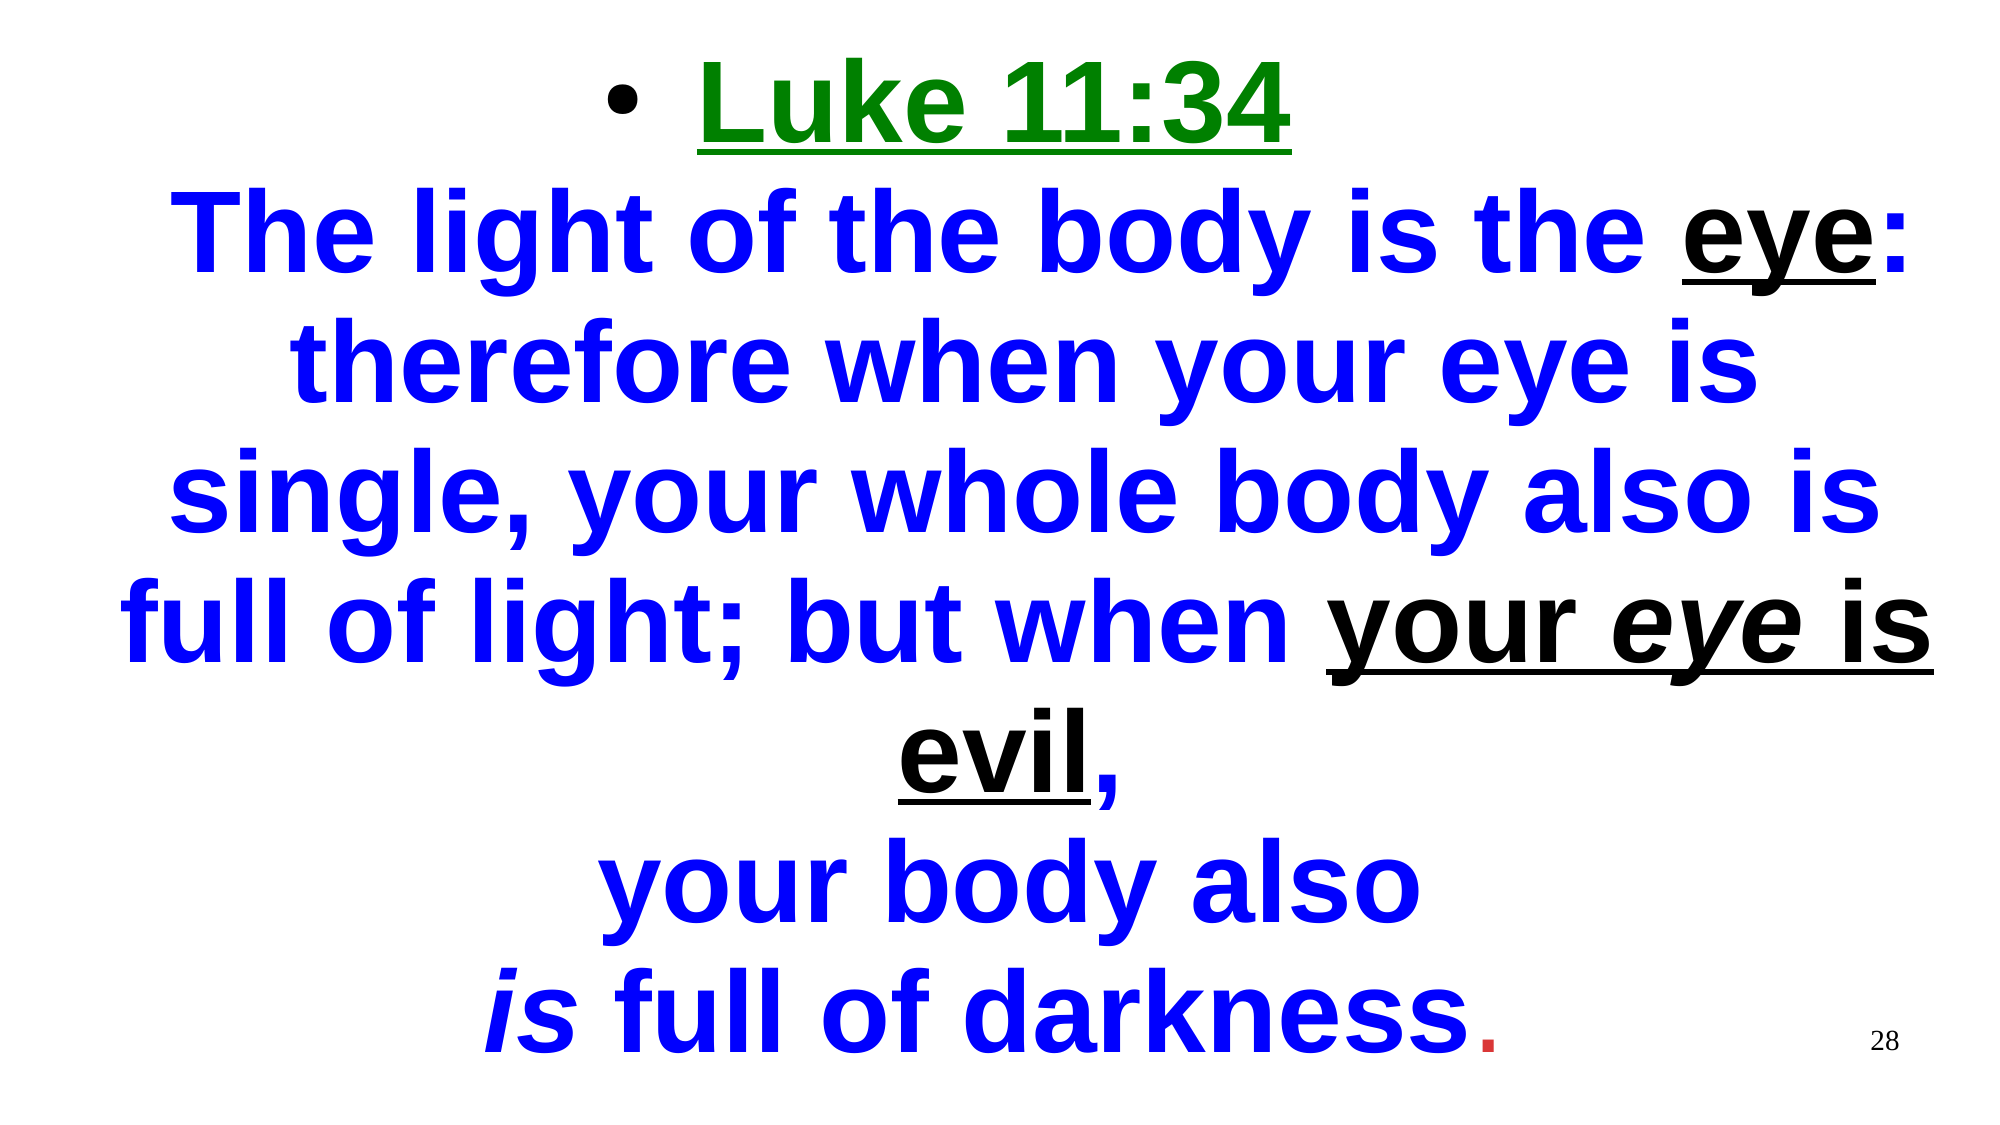

# Luke 11:34  The light of the body is the eye: therefore when your eye is single, your whole body also is full of light; but when your eye is evil, your body also is full of darkness.
28